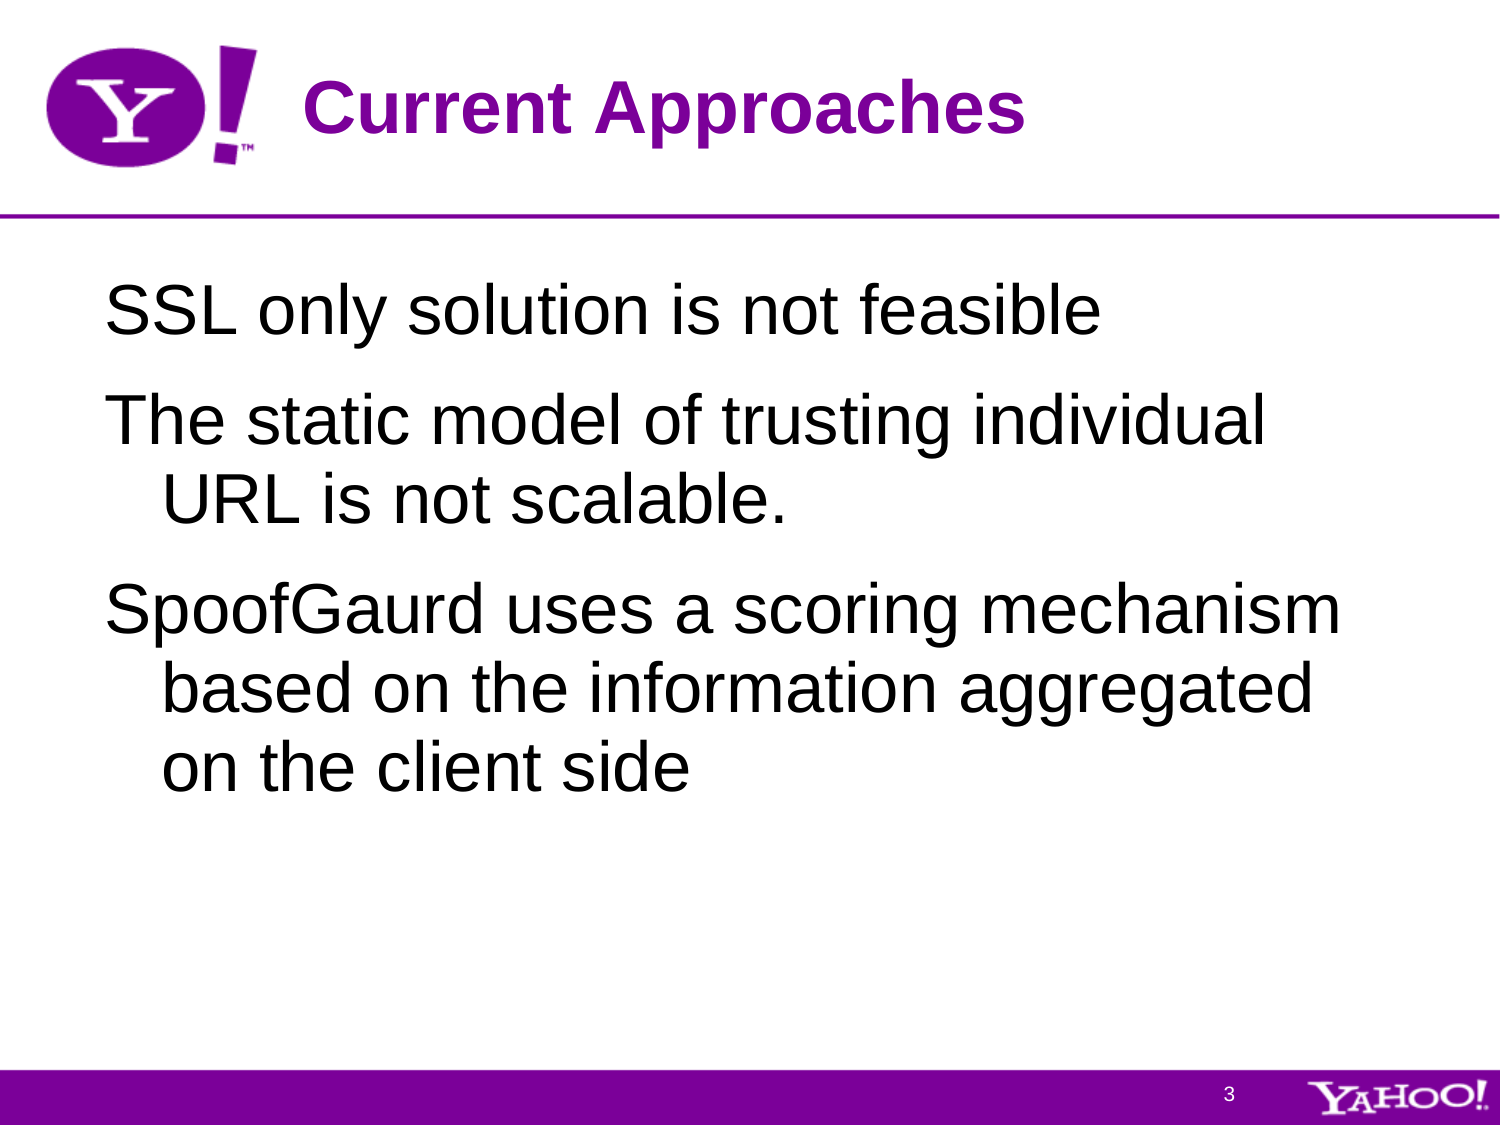

# Current Approaches
SSL only solution is not feasible
The static model of trusting individual URL is not scalable.
SpoofGaurd uses a scoring mechanism based on the information aggregated on the client side
3